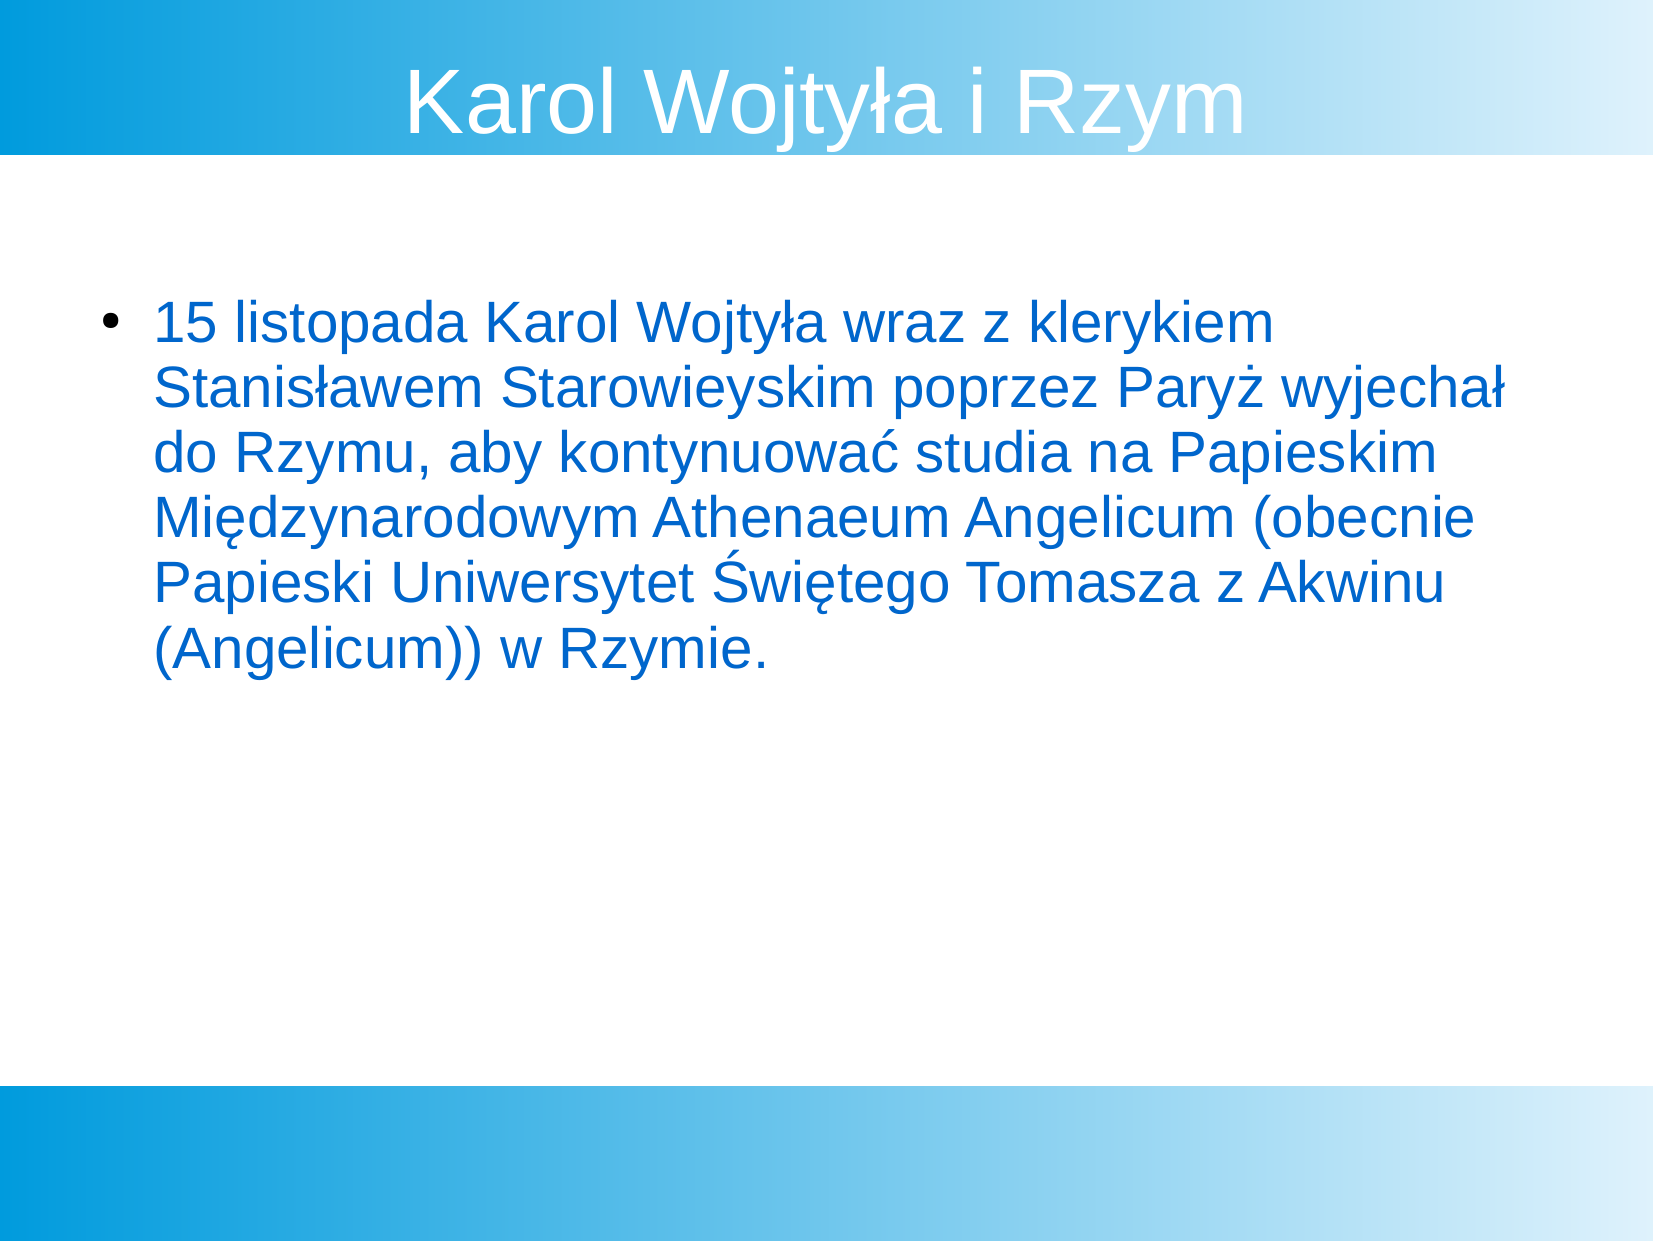

# Karol Wojtyła i Rzym
15 listopada Karol Wojtyła wraz z klerykiem Stanisławem Starowieyskim poprzez Paryż wyjechał do Rzymu, aby kontynuować studia na Papieskim Międzynarodowym Athenaeum Angelicum (obecnie Papieski Uniwersytet Świętego Tomasza z Akwinu (Angelicum)) w Rzymie.